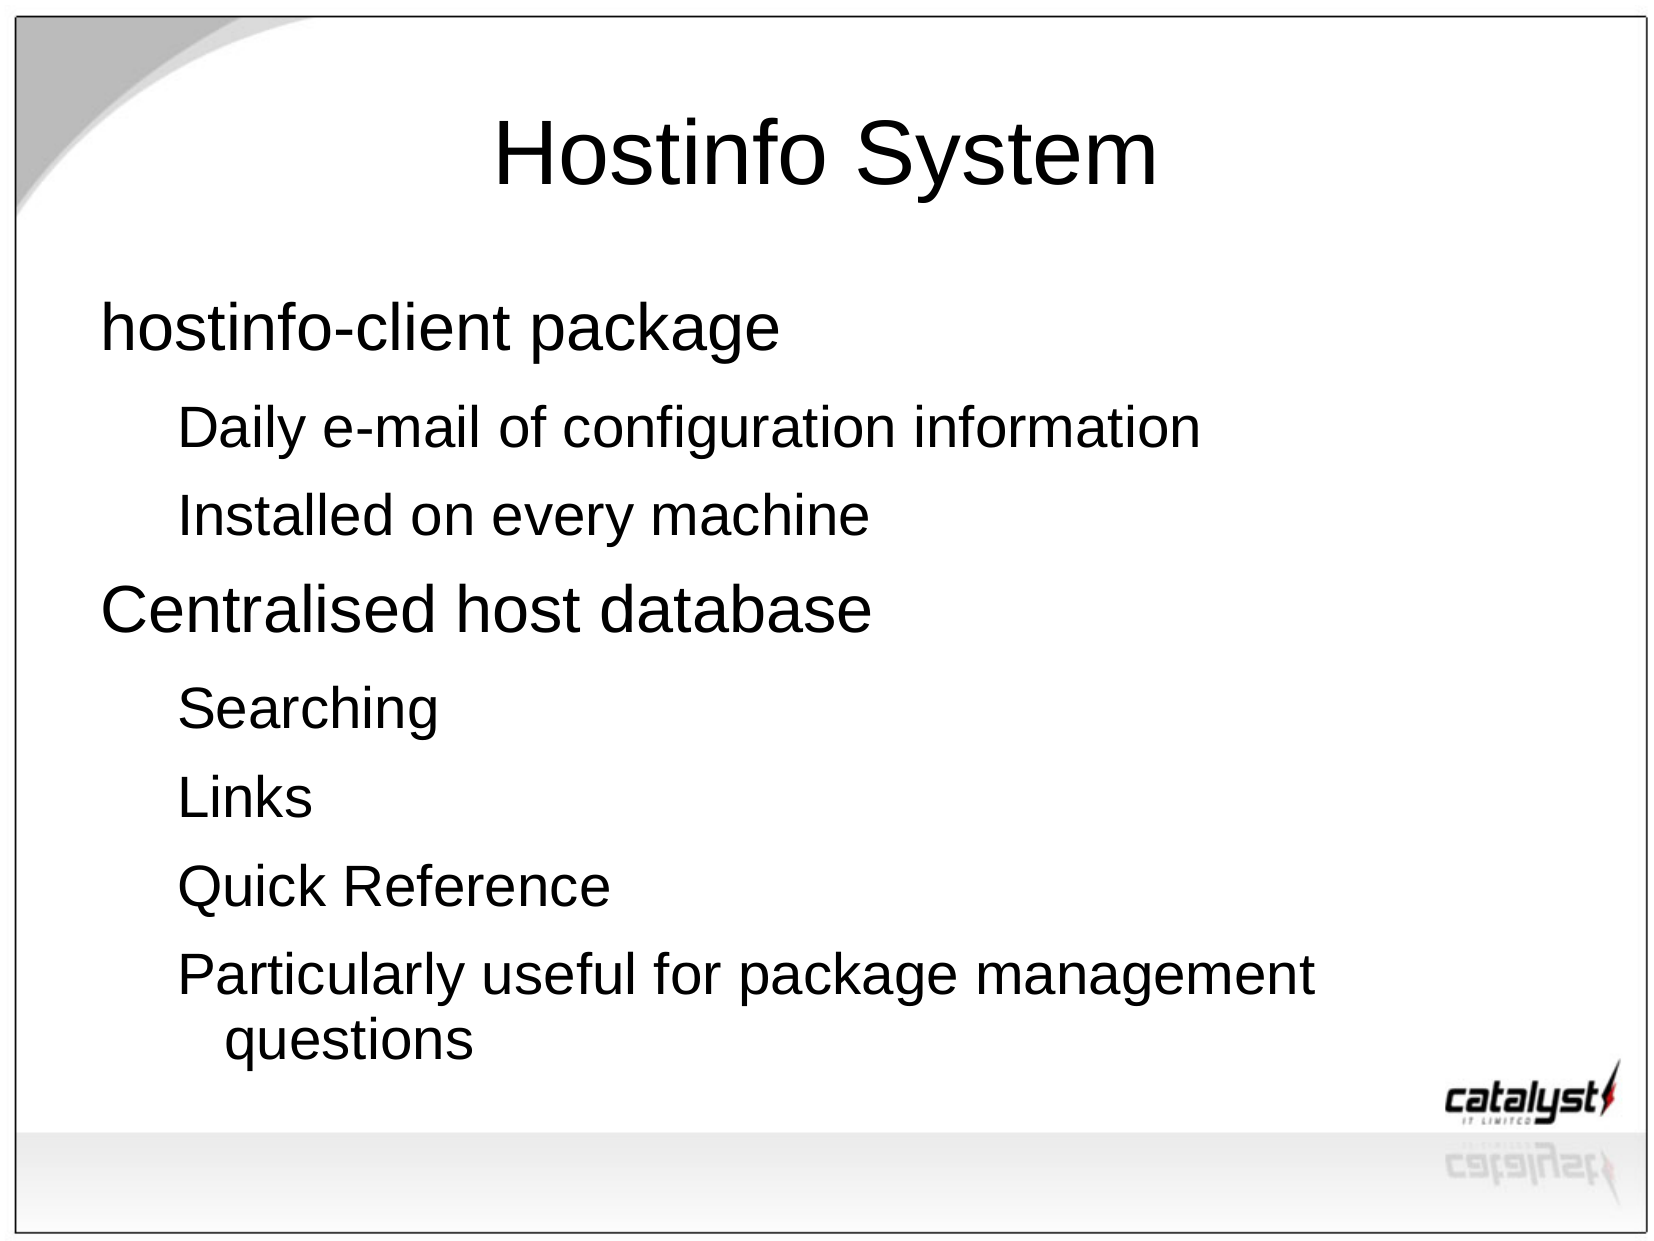

# Hostinfo System
hostinfo-client package
Daily e-mail of configuration information
Installed on every machine
Centralised host database
Searching
Links
Quick Reference
Particularly useful for package management questions